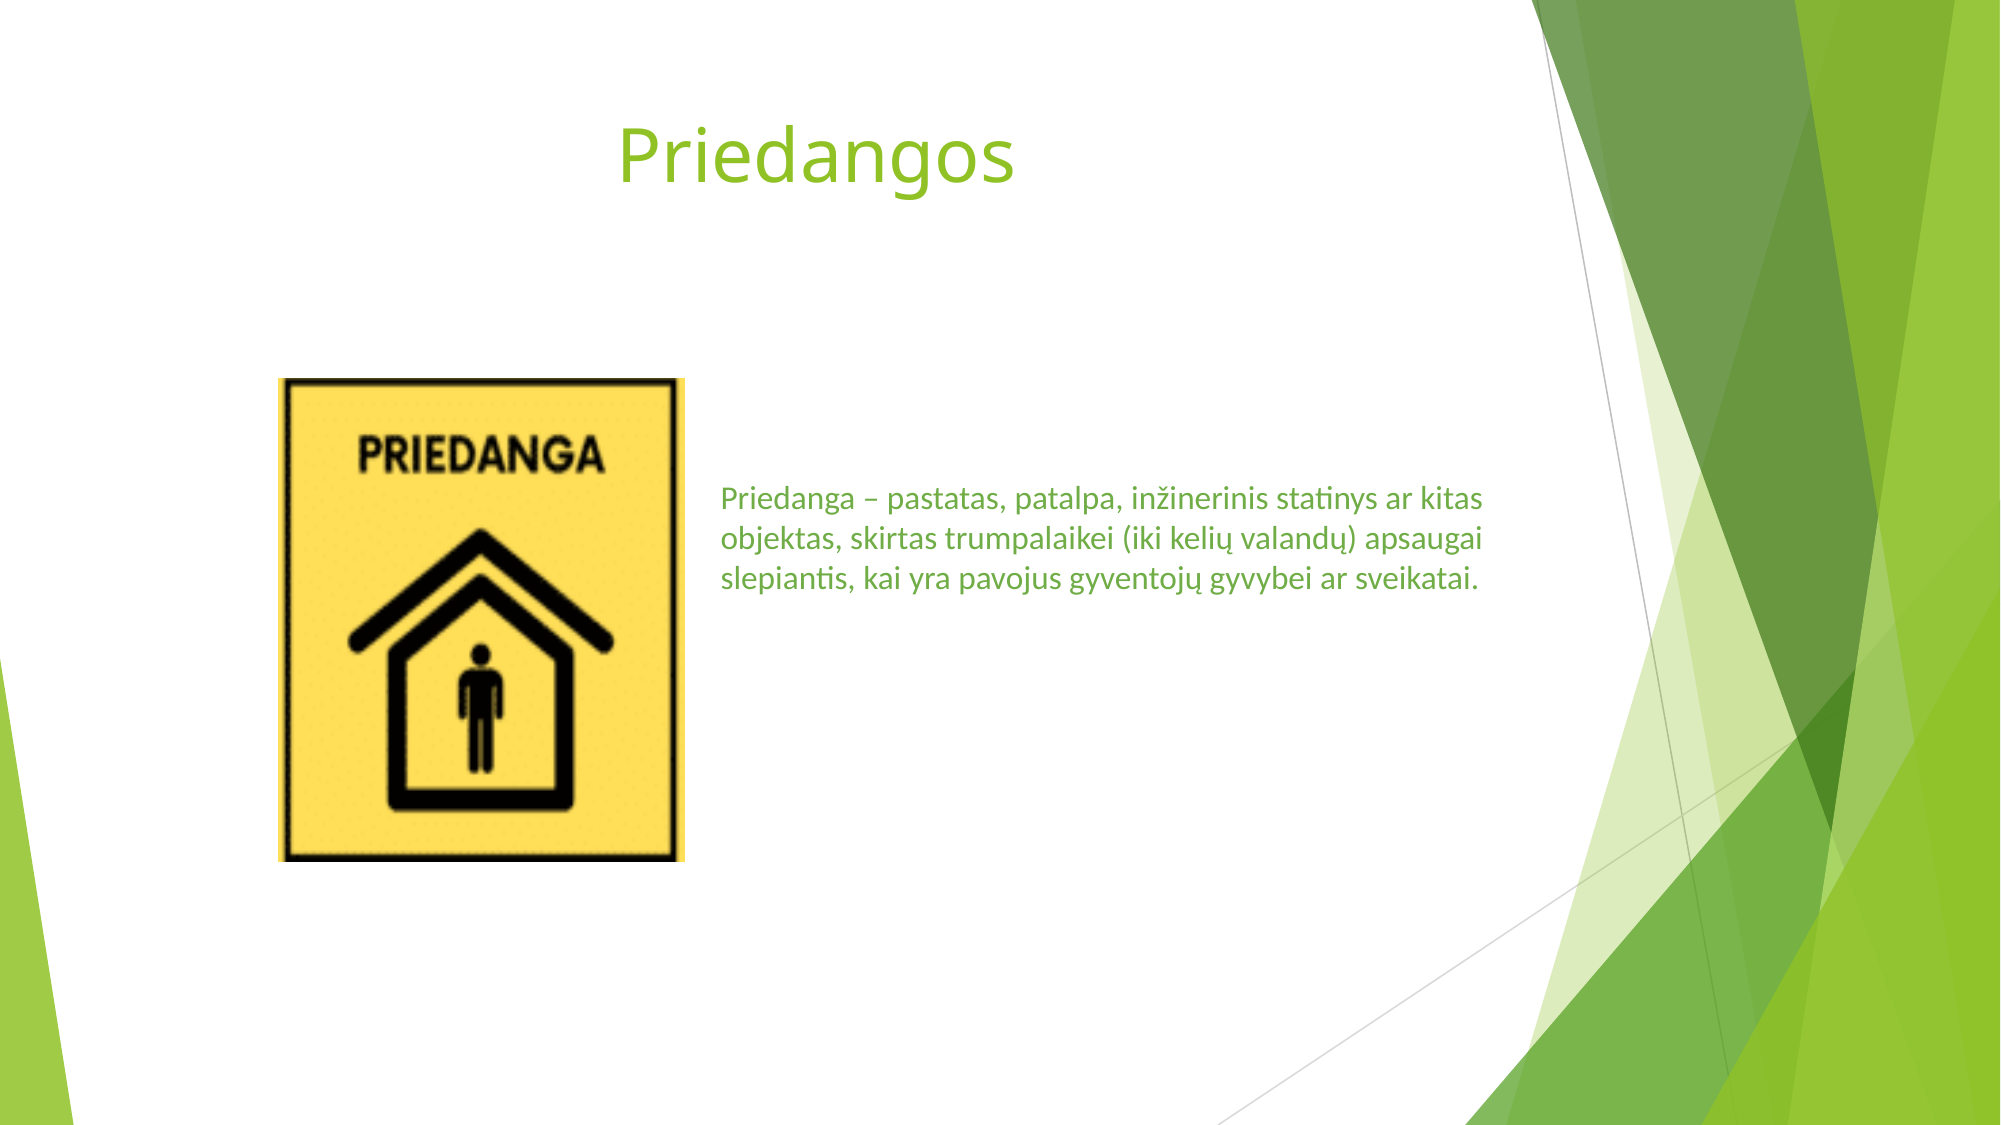

# Priedangos
Priedanga – pastatas, patalpa, inžinerinis statinys ar kitas objektas, skirtas trumpalaikei (iki kelių valandų) apsaugai slepiantis, kai yra pavojus gyventojų gyvybei ar sveikatai.